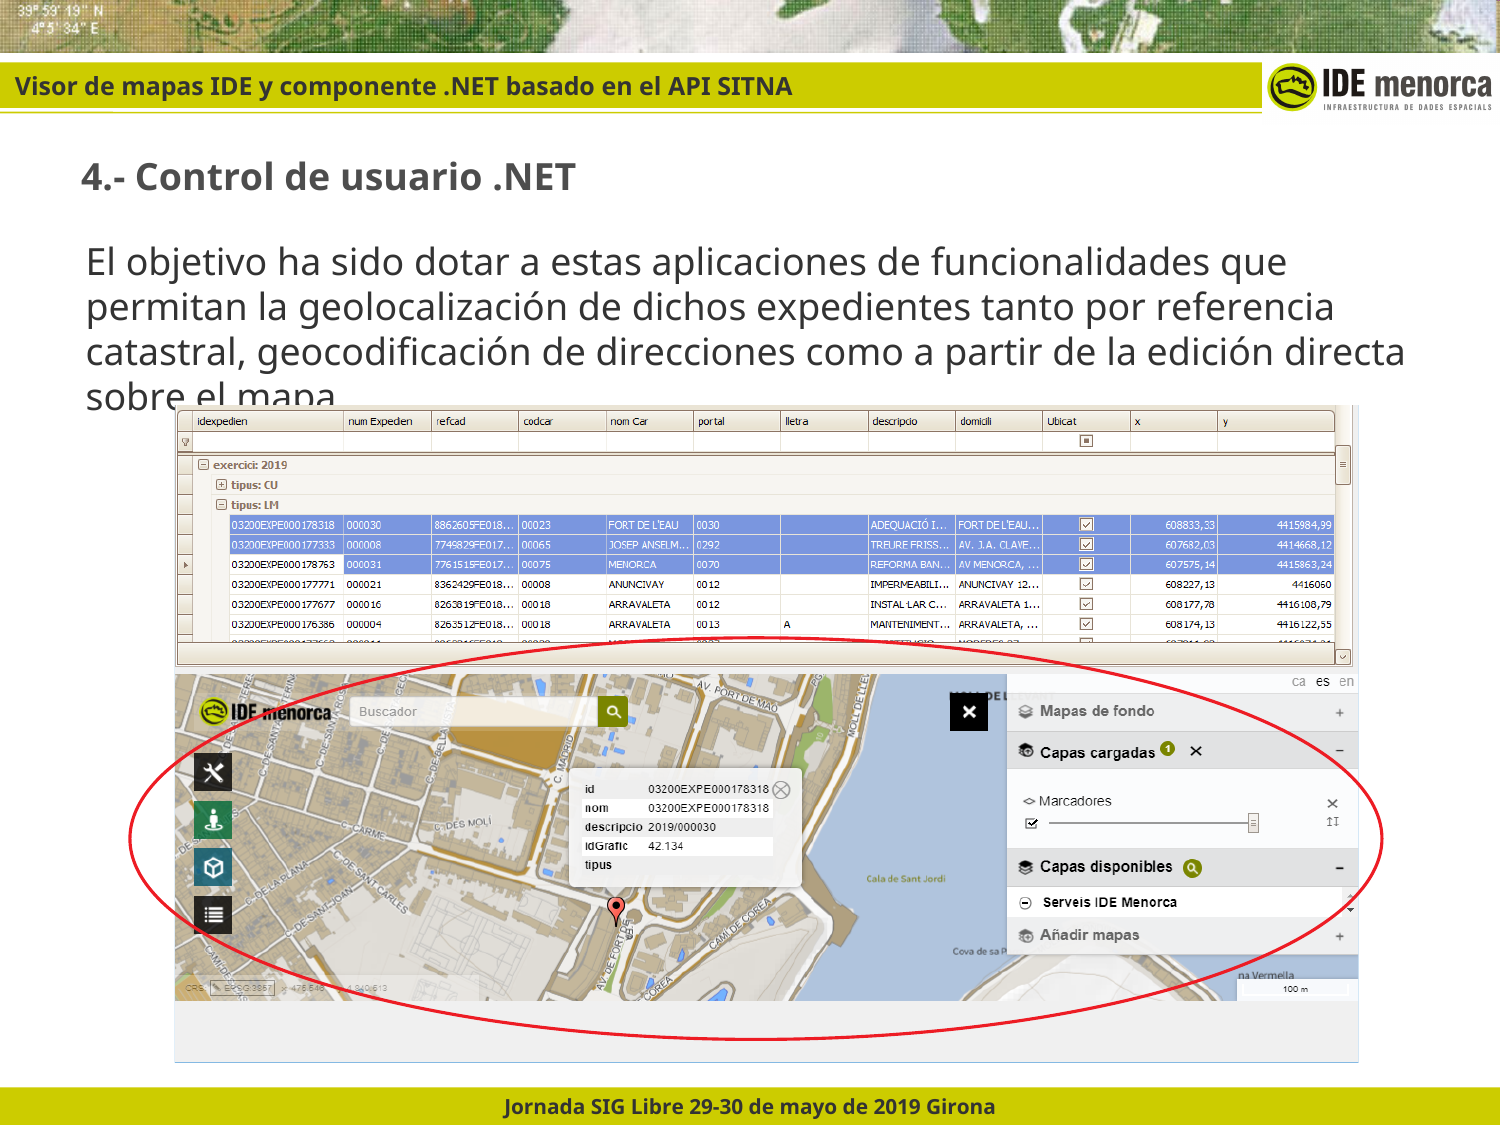

Visor de mapas IDE y componente .NET basado en el API SITNA
4.- Control de usuario .NET
El objetivo ha sido dotar a estas aplicaciones de funcionalidades que permitan la geolocalización de dichos expedientes tanto por referencia catastral, geocodificación de direcciones como a partir de la edición directa sobre el mapa.
Jornada SIG Libre 29-30 de mayo de 2019 Girona